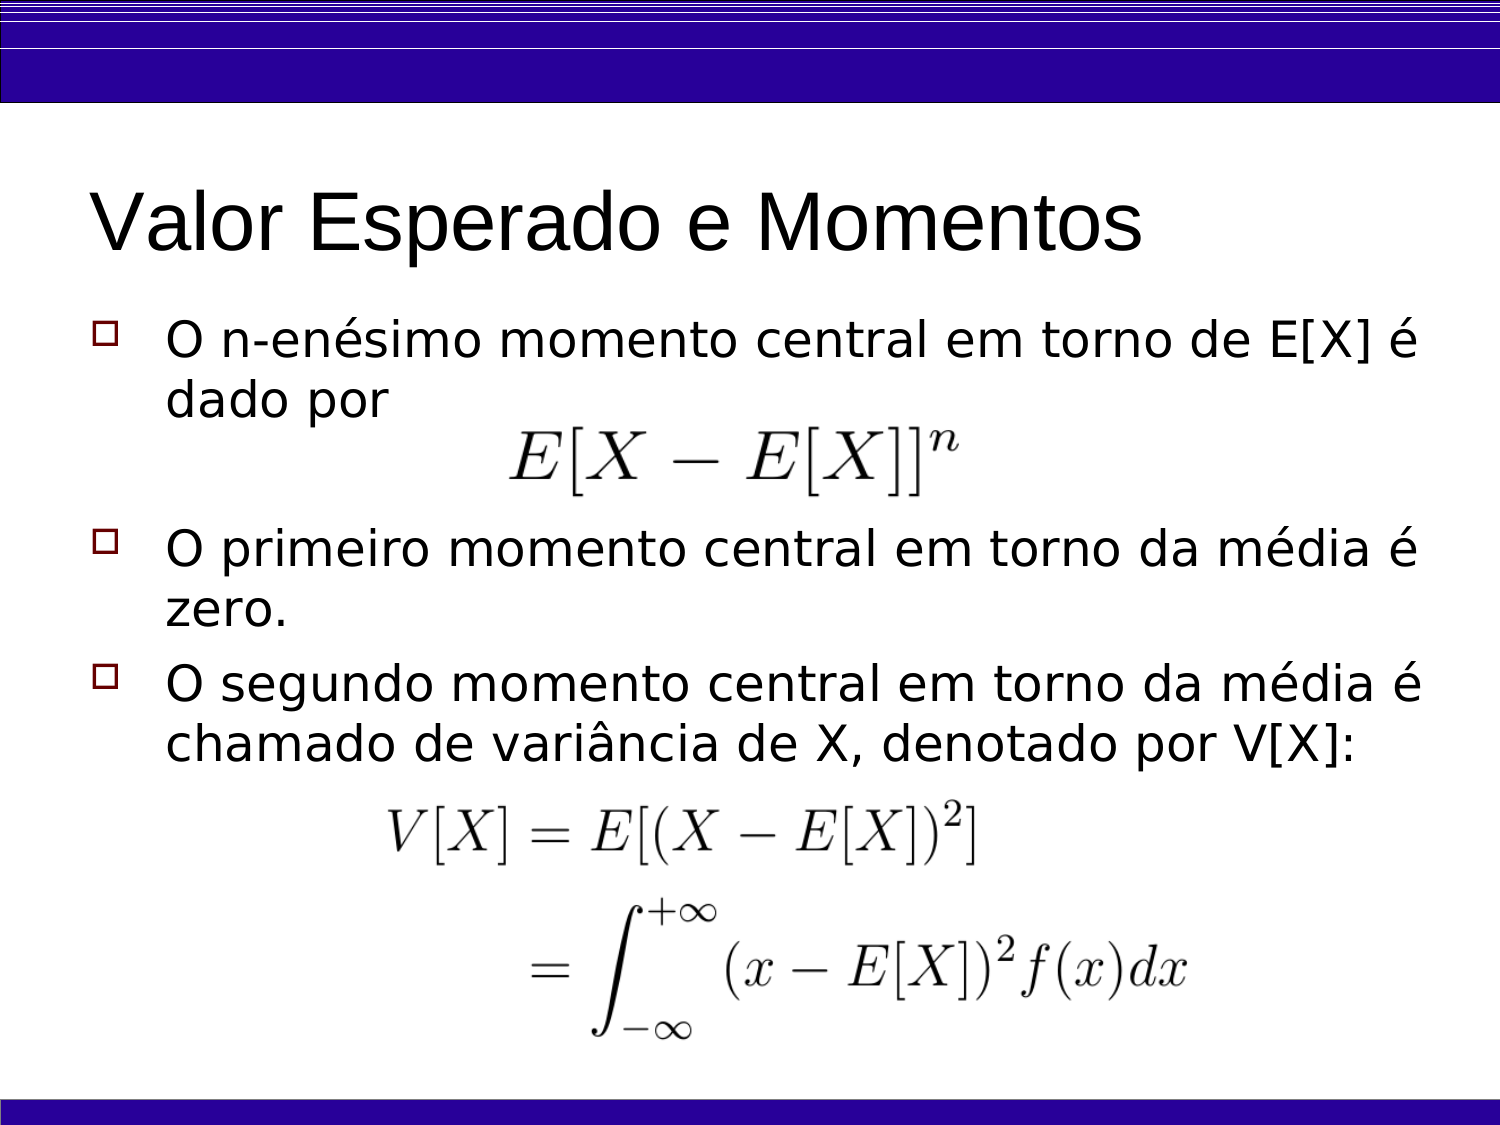

# Valor Esperado e Momentos
O n-enésimo momento central em torno de E[X] é dado por
O primeiro momento central em torno da média é zero.
O segundo momento central em torno da média é chamado de variância de X, denotado por V[X]: